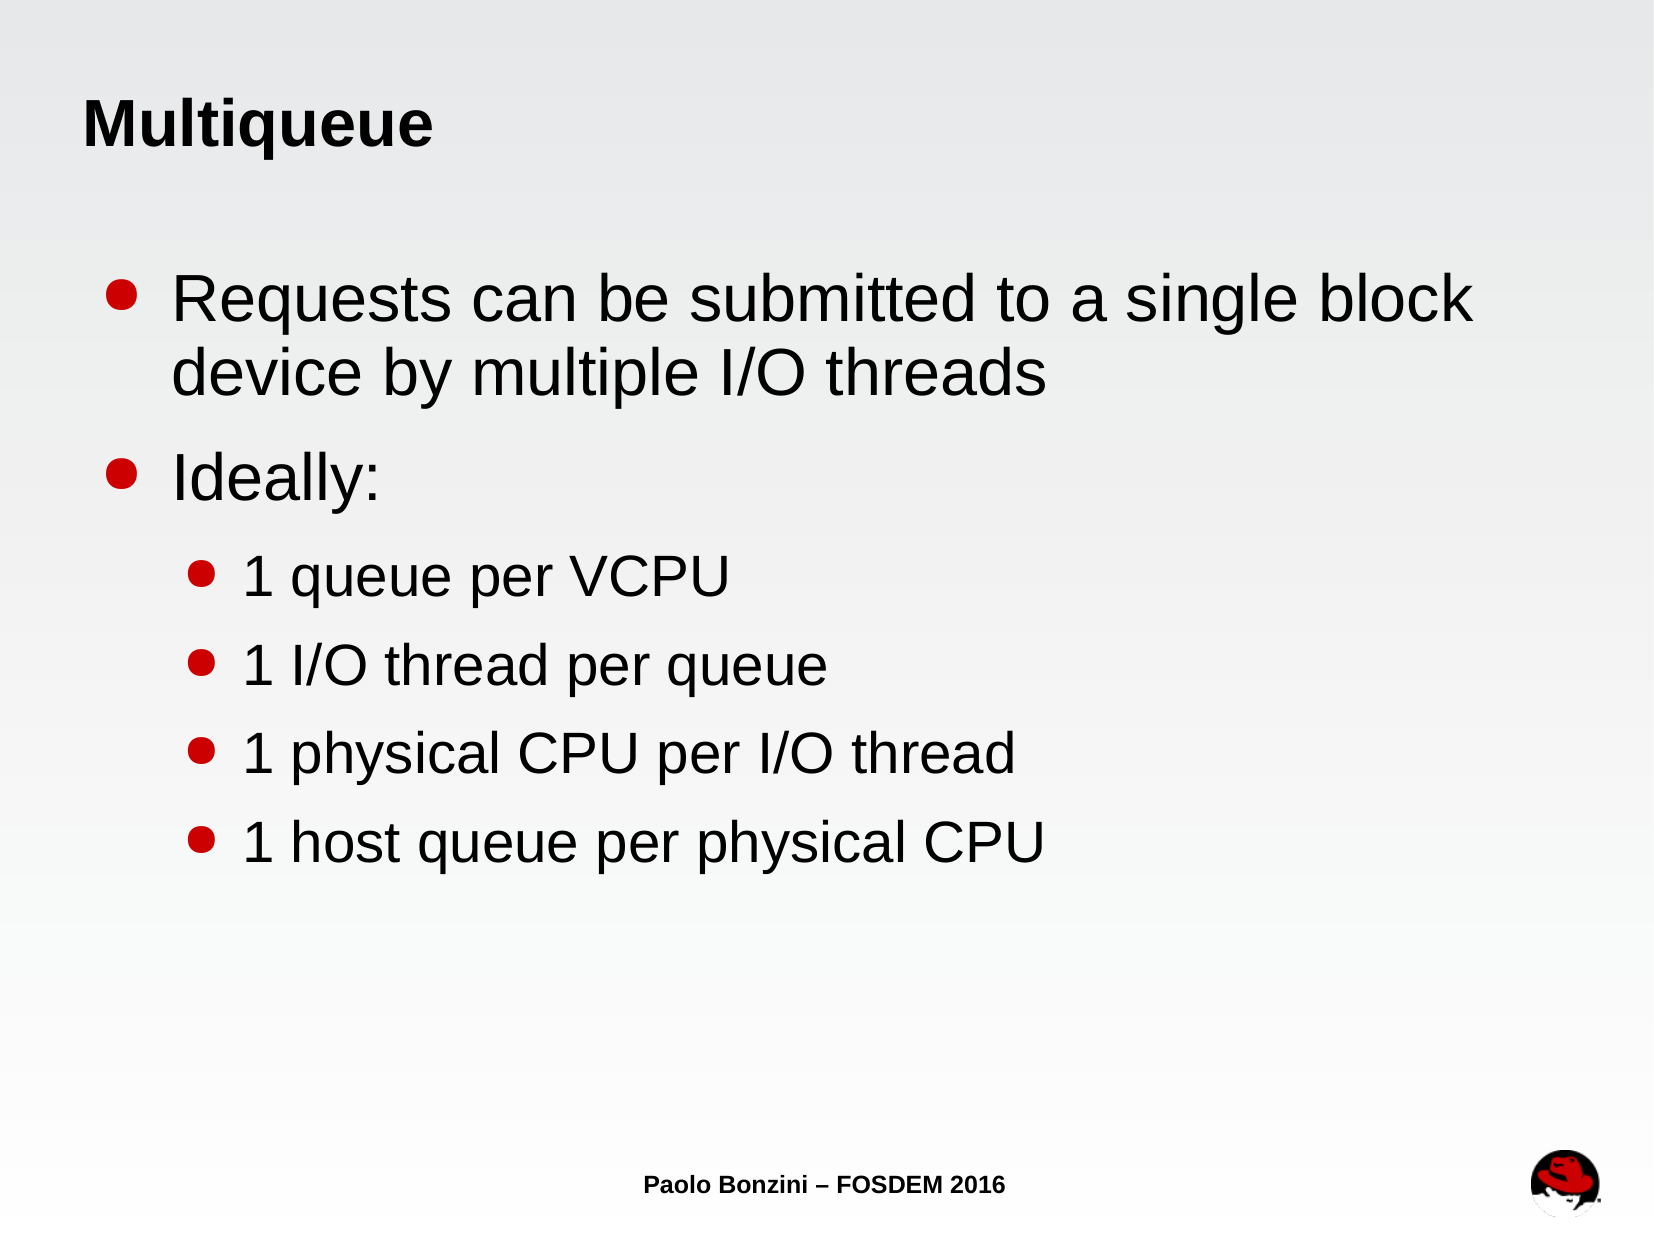

# Multiqueue
Requests can be submitted to a single block device by multiple I/O threads
Ideally:
1 queue per VCPU
1 I/O thread per queue
1 physical CPU per I/O thread
1 host queue per physical CPU